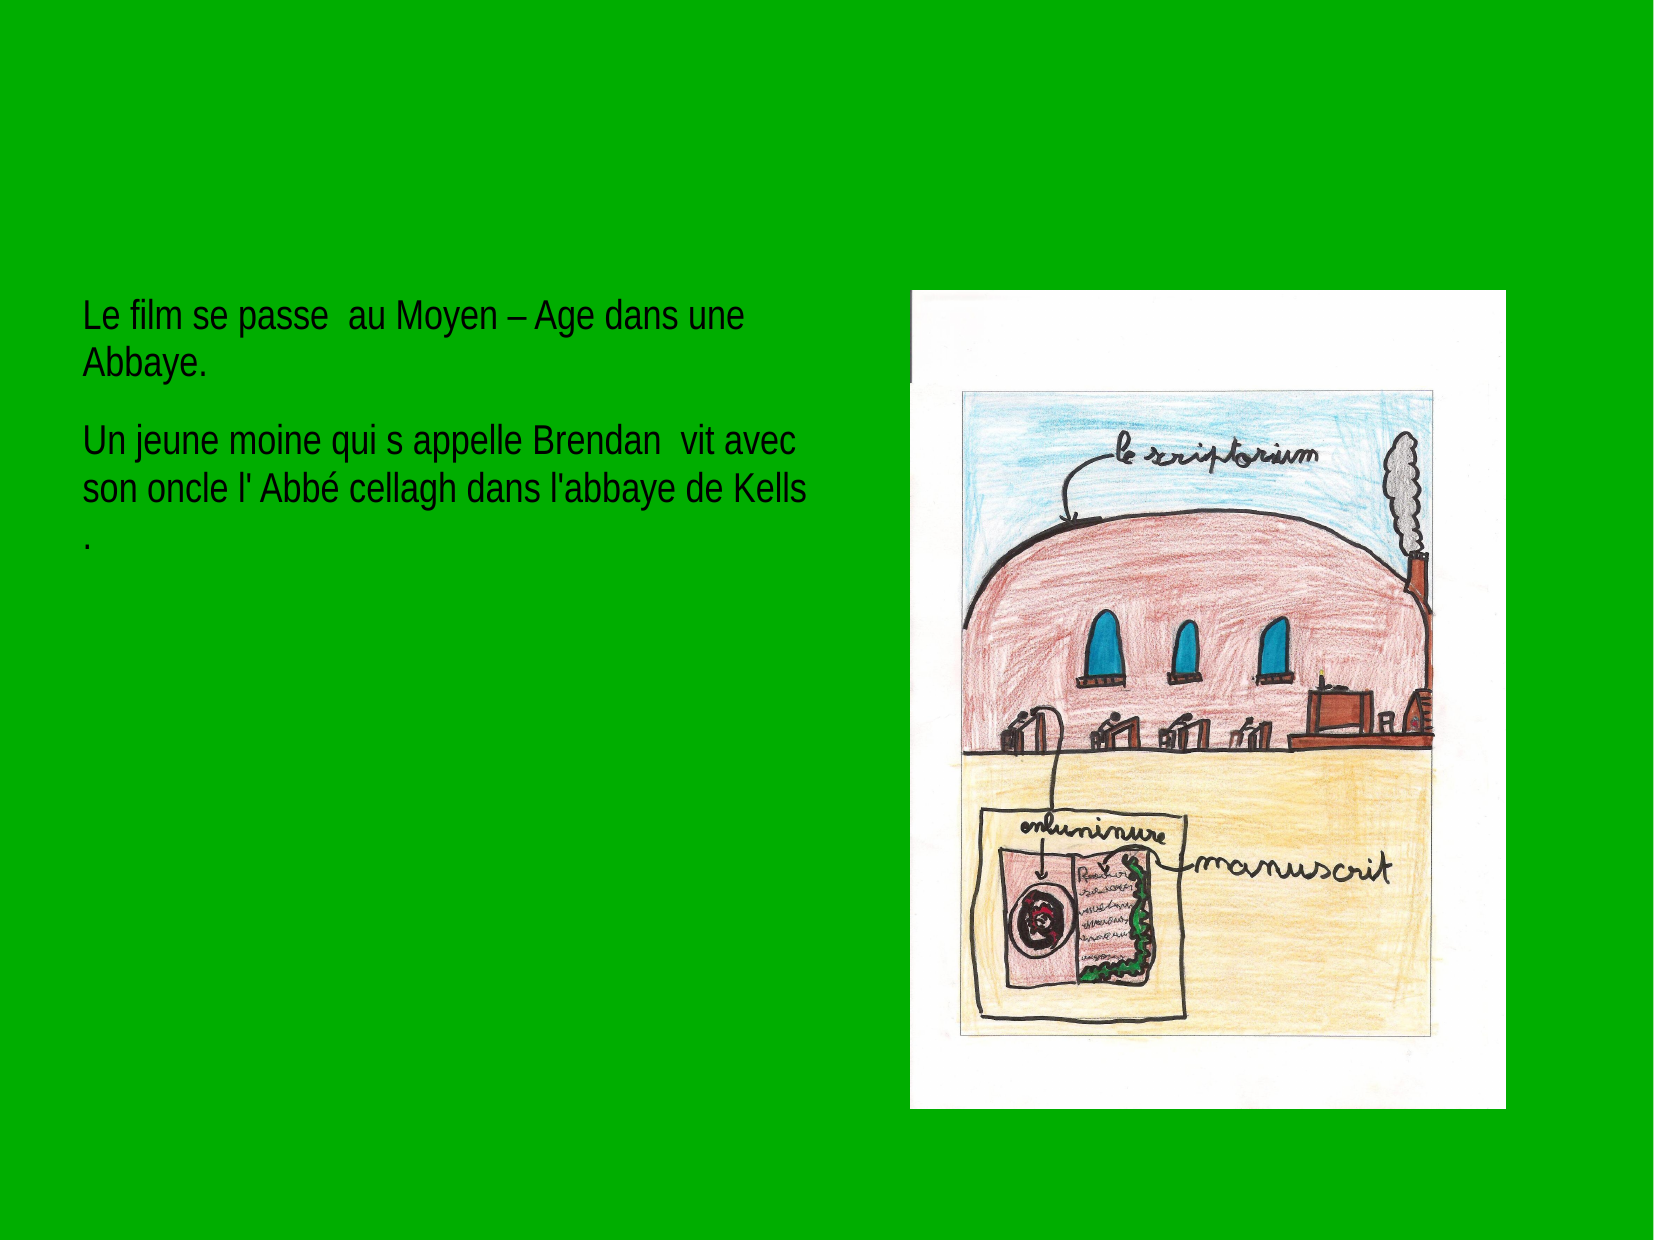

#
Le film se passe au Moyen – Age dans une Abbaye.
Un jeune moine qui s appelle Brendan vit avec son oncle l' Abbé cellagh dans l'abbaye de Kells .